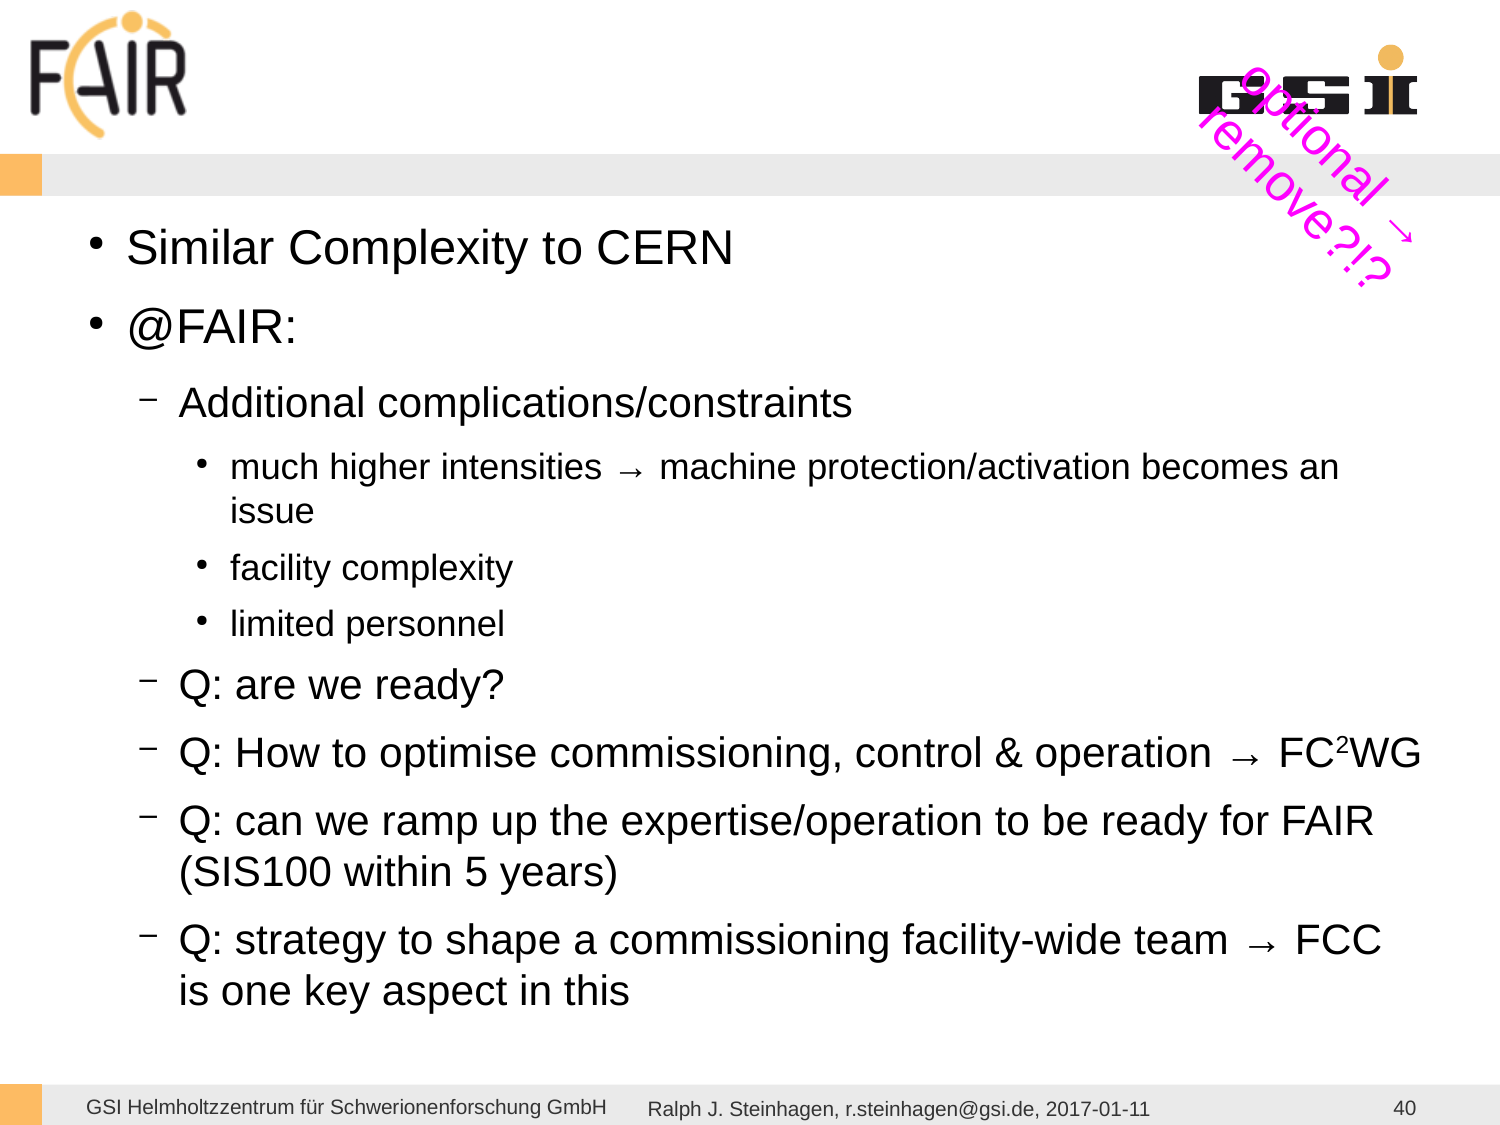

#
optional → remove?!?
Similar Complexity to CERN
@FAIR:
Additional complications/constraints
much higher intensities → machine protection/activation becomes an issue
facility complexity
limited personnel
Q: are we ready?
Q: How to optimise commissioning, control & operation → FC2WG
Q: can we ramp up the expertise/operation to be ready for FAIR (SIS100 within 5 years)
Q: strategy to shape a commissioning facility-wide team → FCC is one key aspect in this